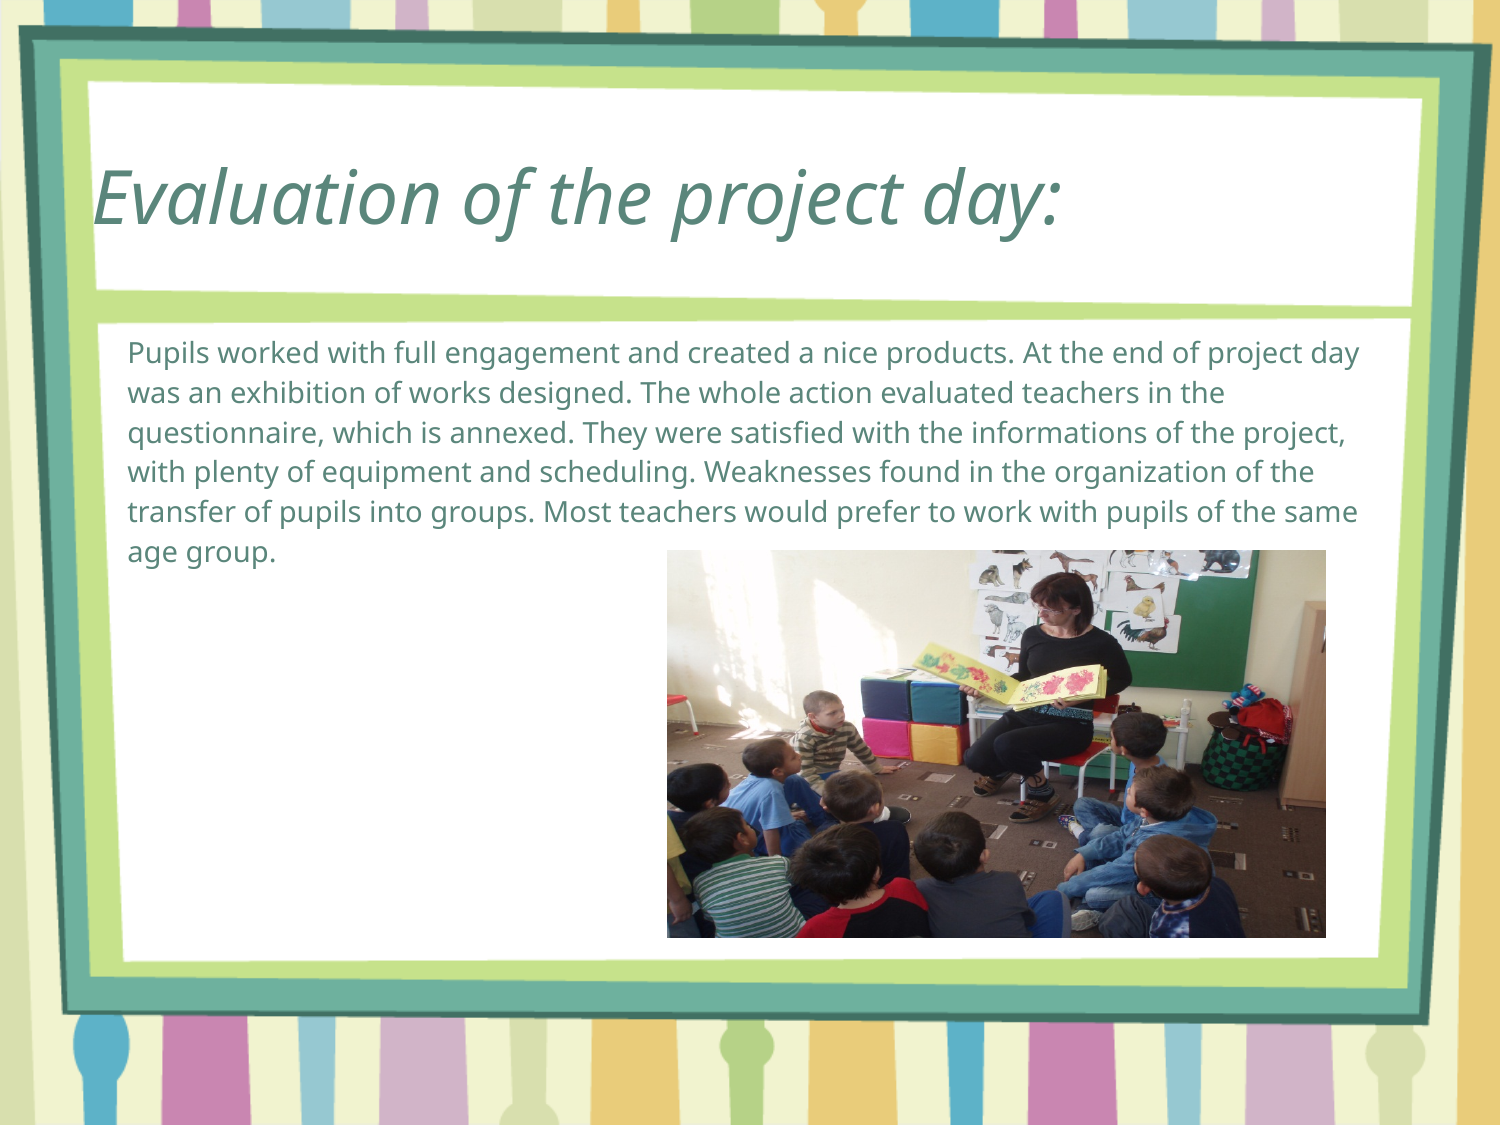

# Evaluation of the project day:
Pupils worked with full engagement and created a nice products. At the end of project day was an exhibition of works designed. The whole action evaluated teachers in the questionnaire, which is annexed. They were satisfied with the informations of the project, with plenty of equipment and scheduling. Weaknesses found in the organization of the transfer of pupils into groups. Most teachers would prefer to work with pupils of the same age group.